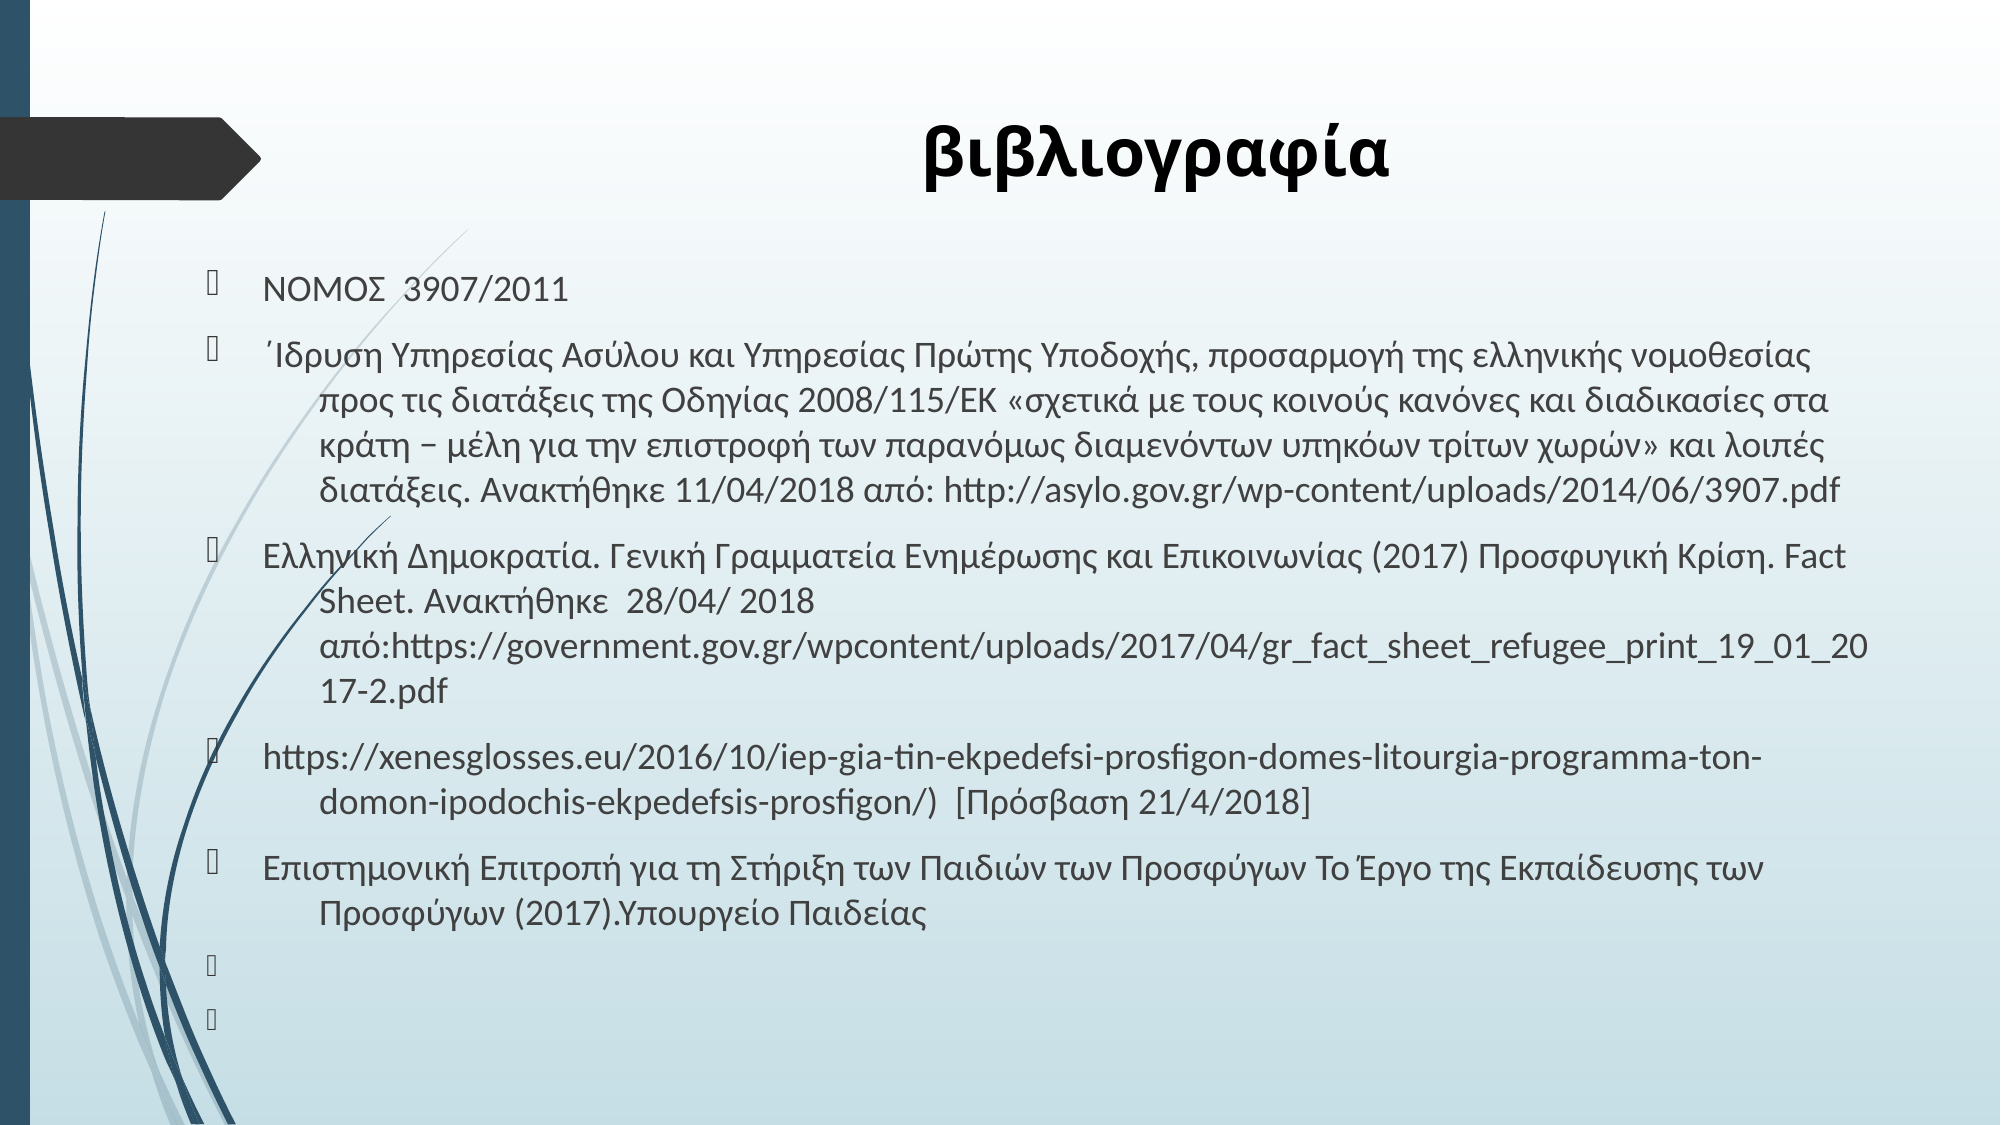

# βιβλιογραφία
ΝΟΜΟΣ 3907/2011
΄Ιδρυση Υπηρεσίας Ασύλου και Υπηρεσίας Πρώτης Υποδοχής, προσαρμογή της ελληνικής νομοθεσίας προς τις διατάξεις της Οδηγίας 2008/115/ΕΚ «σχετικά με τους κοινούς κανόνες και διαδικασίες στα κράτη − μέλη για την επιστροφή των παρανόμως διαμενόντων υπηκόων τρίτων χωρών» και λοιπές διατάξεις. Ανακτήθηκε 11/04/2018 από: http://asylo.gov.gr/wp-content/uploads/2014/06/3907.pdf
Ελληνική Δημοκρατία. Γενική Γραμματεία Ενημέρωσης και Επικοινωνίας (2017) Προσφυγική Κρίση. Fact Sheet. Ανακτήθηκε 28/04/ 2018 από:https://government.gov.gr/wpcontent/uploads/2017/04/gr_fact_sheet_refugee_print_19_01_2017-2.pdf
https://xenesglosses.eu/2016/10/iep-gia-tin-ekpedefsi-prosfigon-domes-litourgia-programma-ton-domon-ipodochis-ekpedefsis-prosfigon/) [Πρόσβαση 21/4/2018]
Επιστημονική Επιτροπή για τη Στήριξη των Παιδιών των Προσφύγων Το Έργο της Εκπαίδευσης των Προσφύγων (2017).Υπουργείο Παιδείας